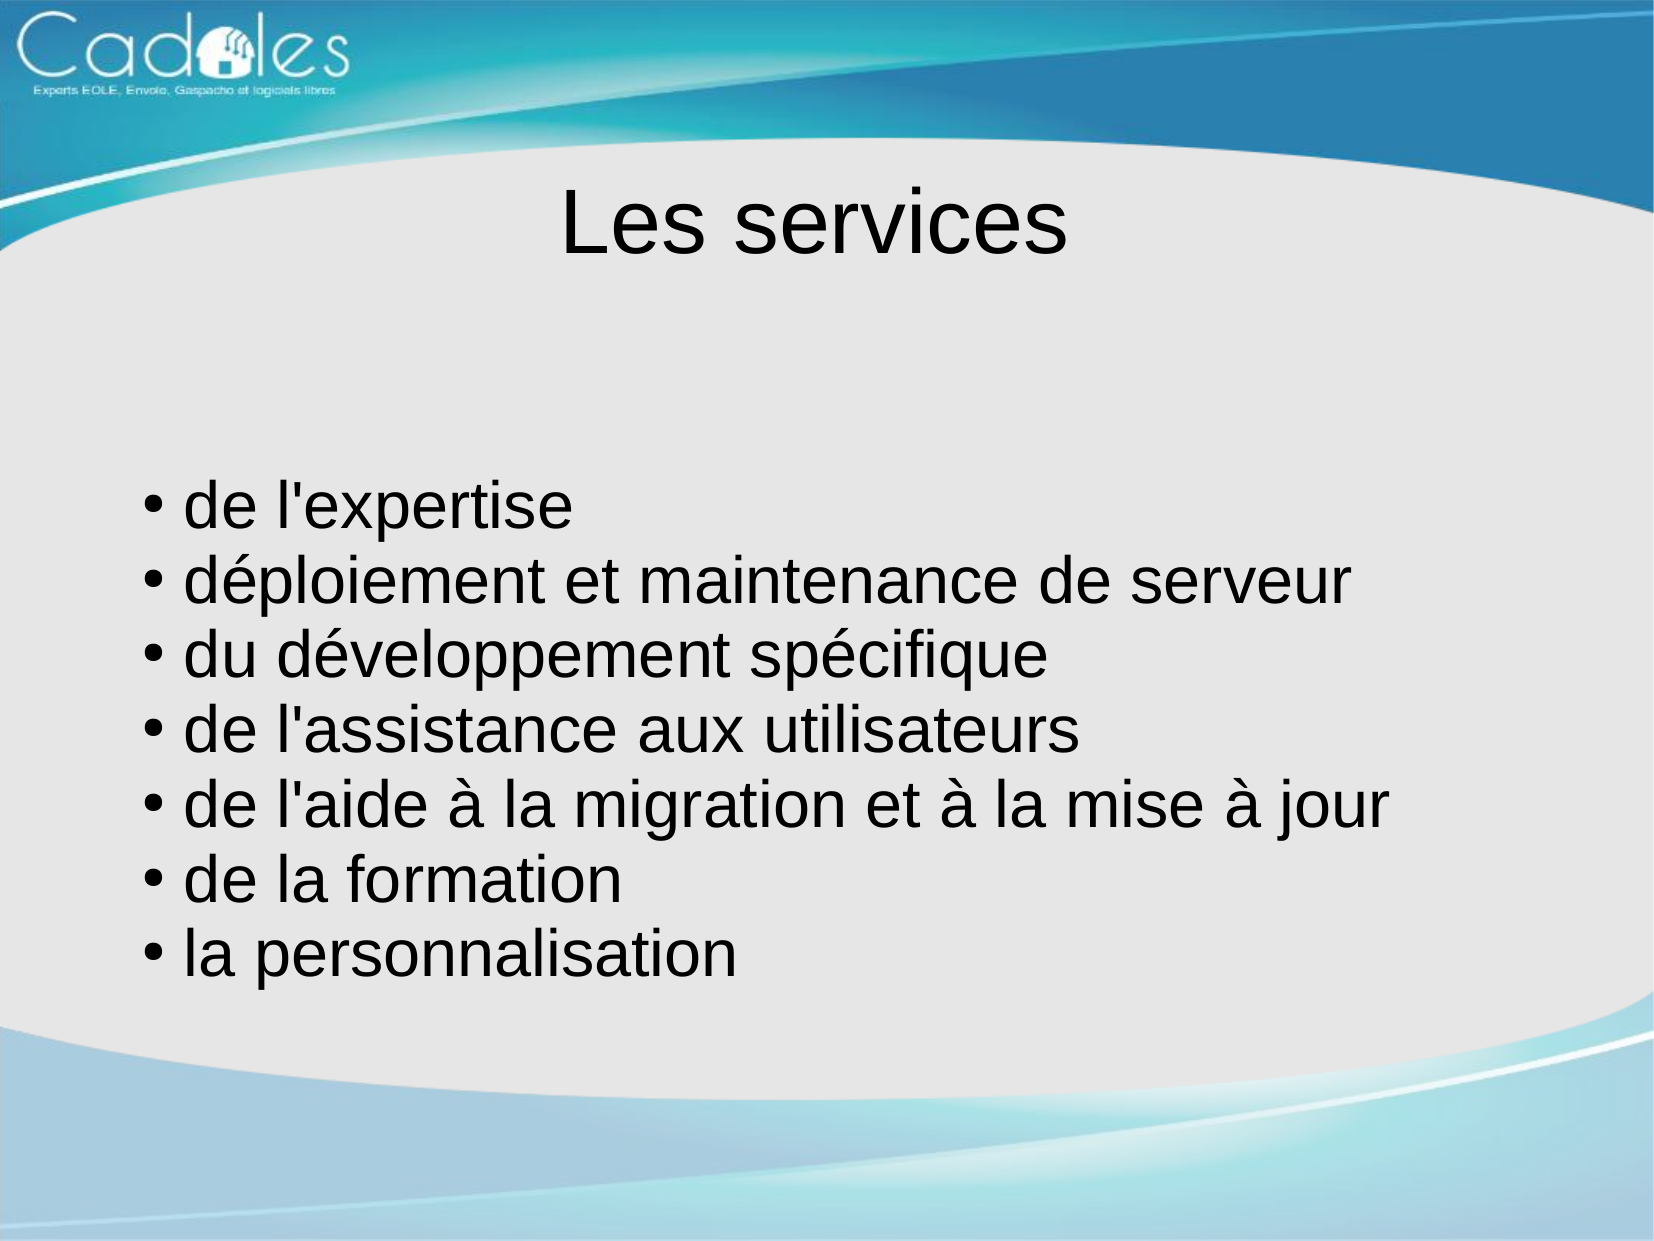

# Les services
 de l'expertise
 déploiement et maintenance de serveur
 du développement spécifique
 de l'assistance aux utilisateurs
 de l'aide à la migration et à la mise à jour
 de la formation
 la personnalisation